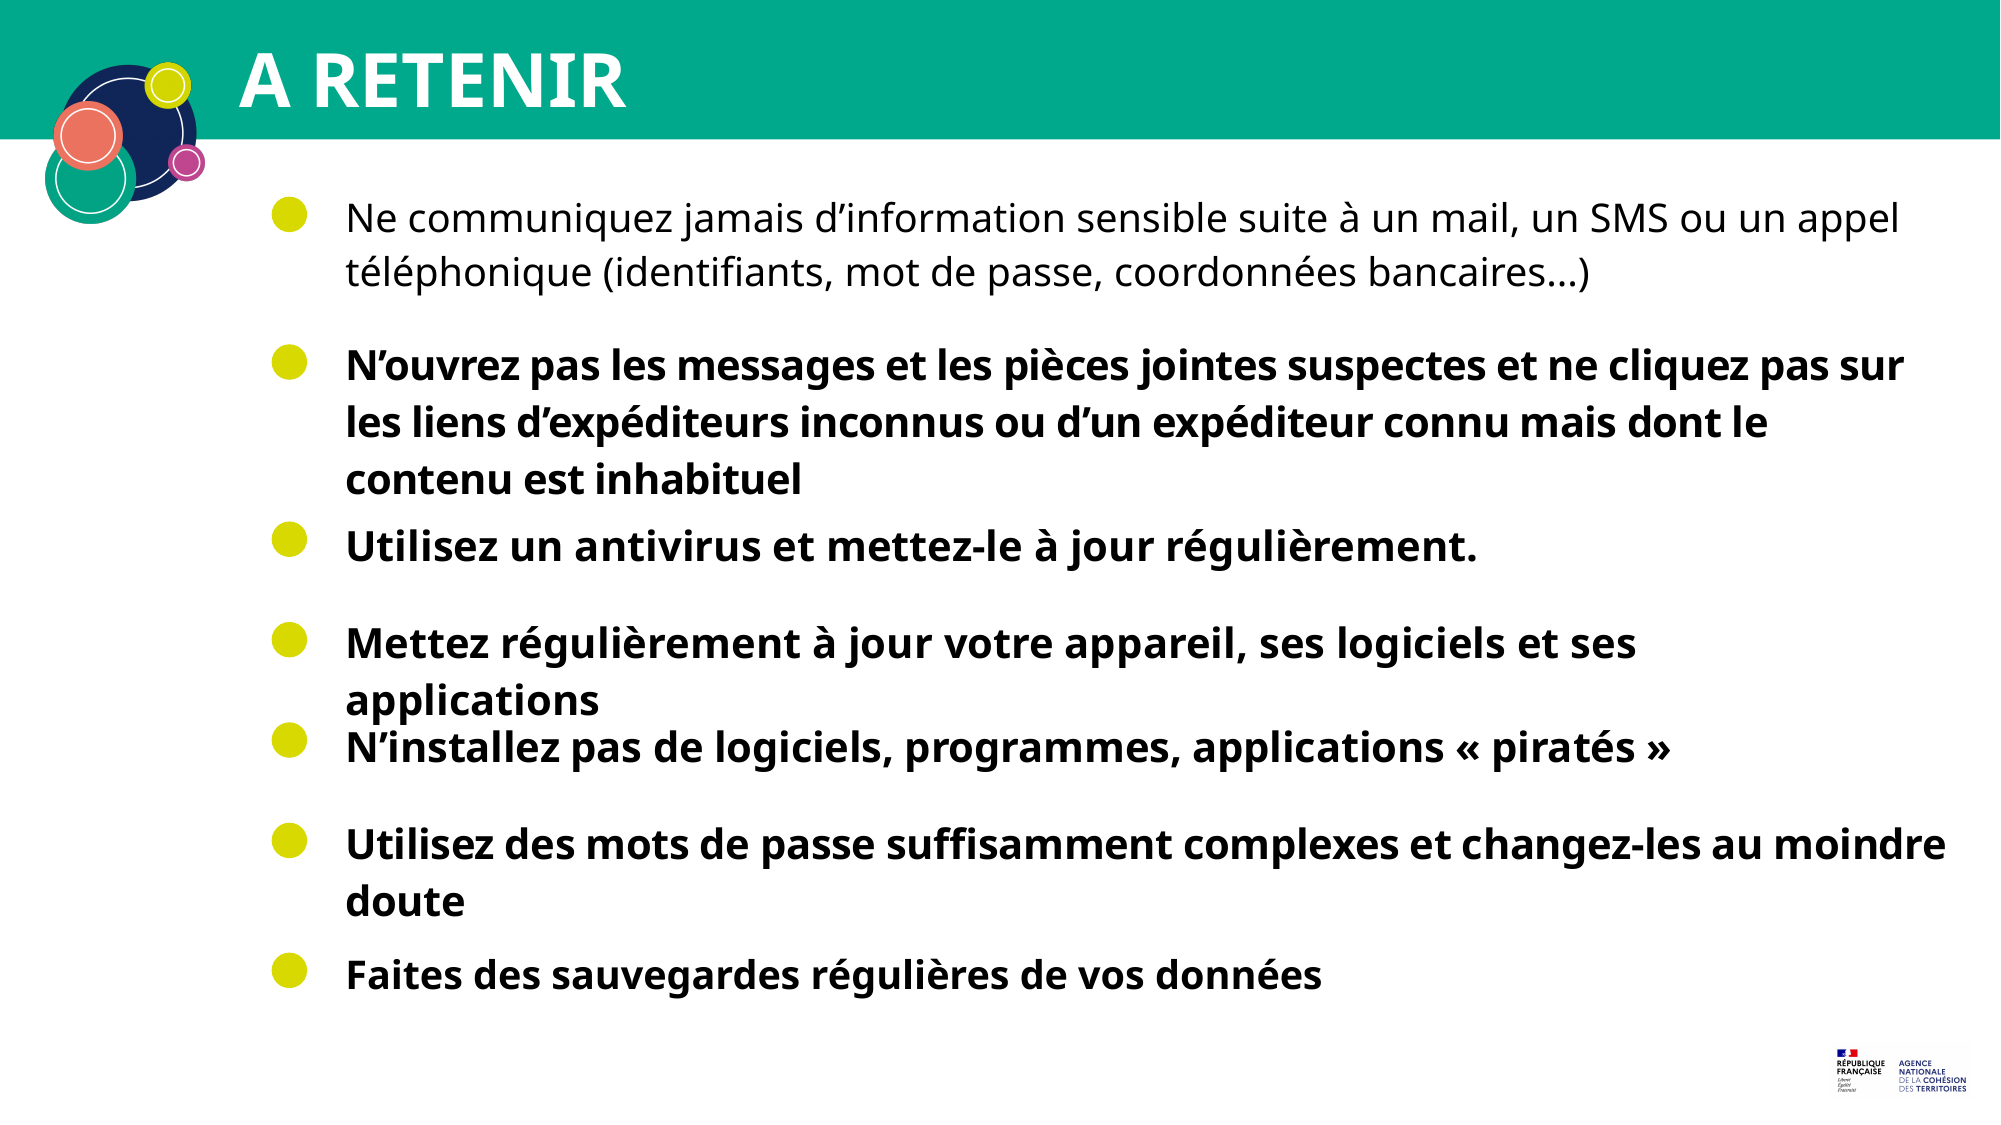

A RETENIR
Ne communiquez jamais d’information sensible suite à un mail, un SMS ou un appel téléphonique (identifiants, mot de passe, coordonnées bancaires...)
N’ouvrez pas les messages et les pièces jointes suspectes et ne cliquez pas sur les liens d’expéditeurs inconnus ou d’un expéditeur connu mais dont le contenu est inhabituel
Utilisez un antivirus et mettez-le à jour régulièrement.
Mettez régulièrement à jour votre appareil, ses logiciels et ses applications
N’installez pas de logiciels, programmes, applications « piratés »
Utilisez des mots de passe suffisamment complexes et changez-les au moindre doute
Faites des sauvegardes régulières de vos données